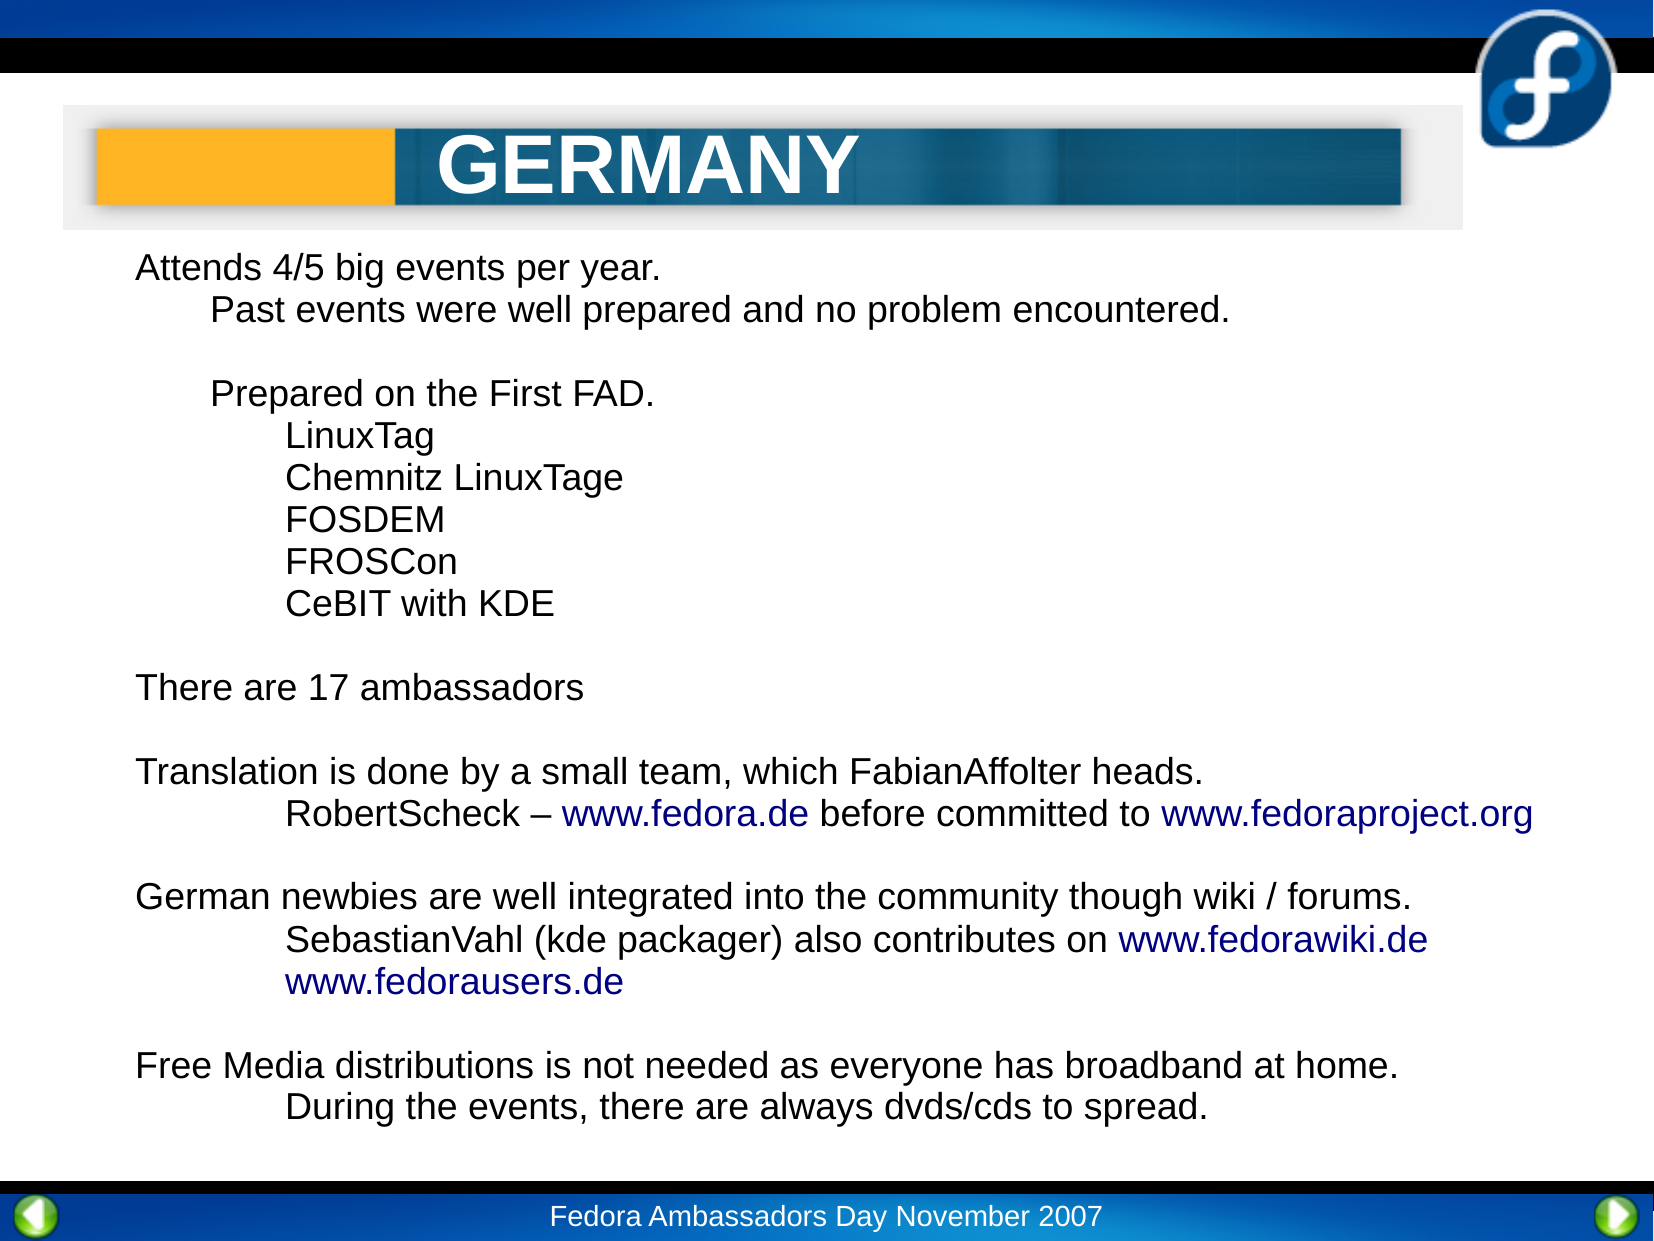

GERMANY
Attends 4/5 big events per year.
	Past events were well prepared and no problem encountered.
	Prepared on the First FAD.
		LinuxTag
		Chemnitz LinuxTage
		FOSDEM
		FROSCon
		CeBIT with KDE
There are 17 ambassadors
Translation is done by a small team, which FabianAffolter heads.
		RobertScheck – www.fedora.de before committed to www.fedoraproject.org
German newbies are well integrated into the community though wiki / forums.
		SebastianVahl (kde packager) also contributes on www.fedorawiki.de
		www.fedorausers.de
Free Media distributions is not needed as everyone has broadband at home.
		During the events, there are always dvds/cds to spread.